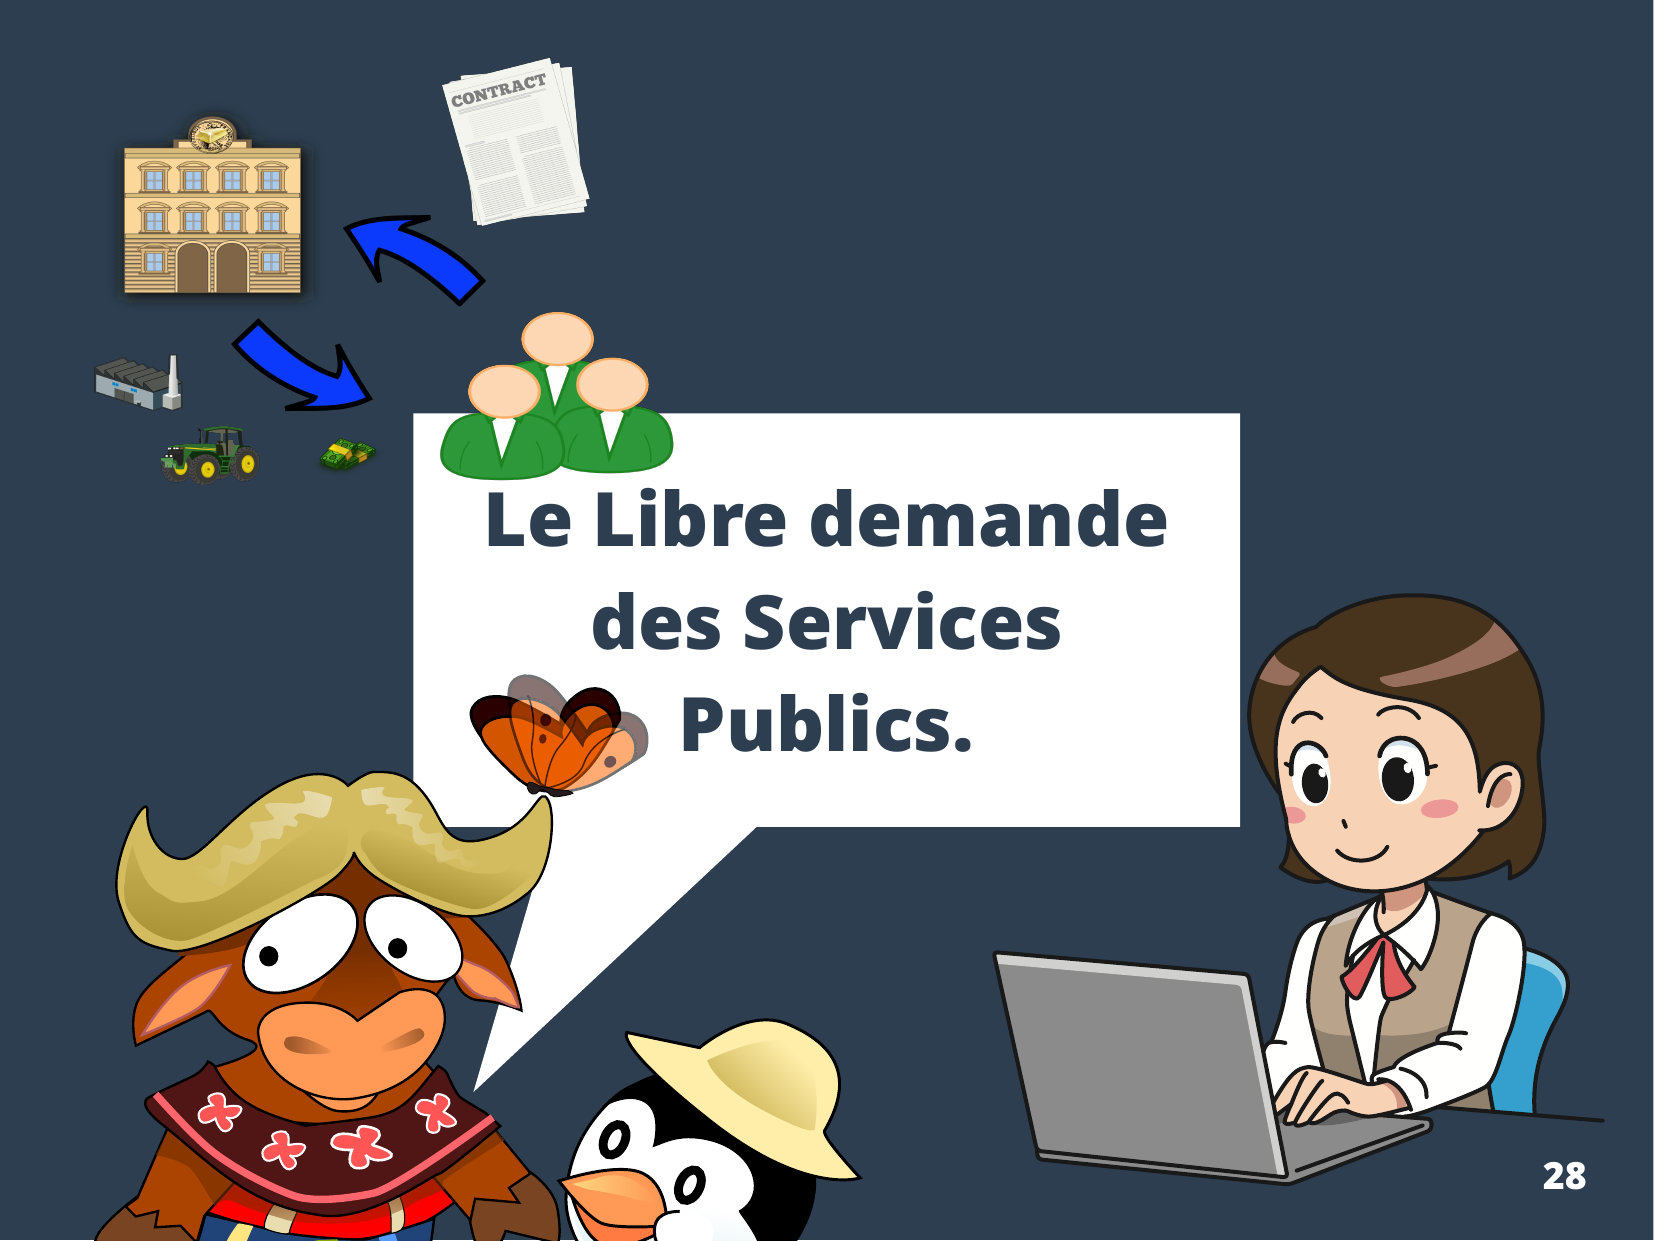

# Le Libre demande des Services Publics.
28